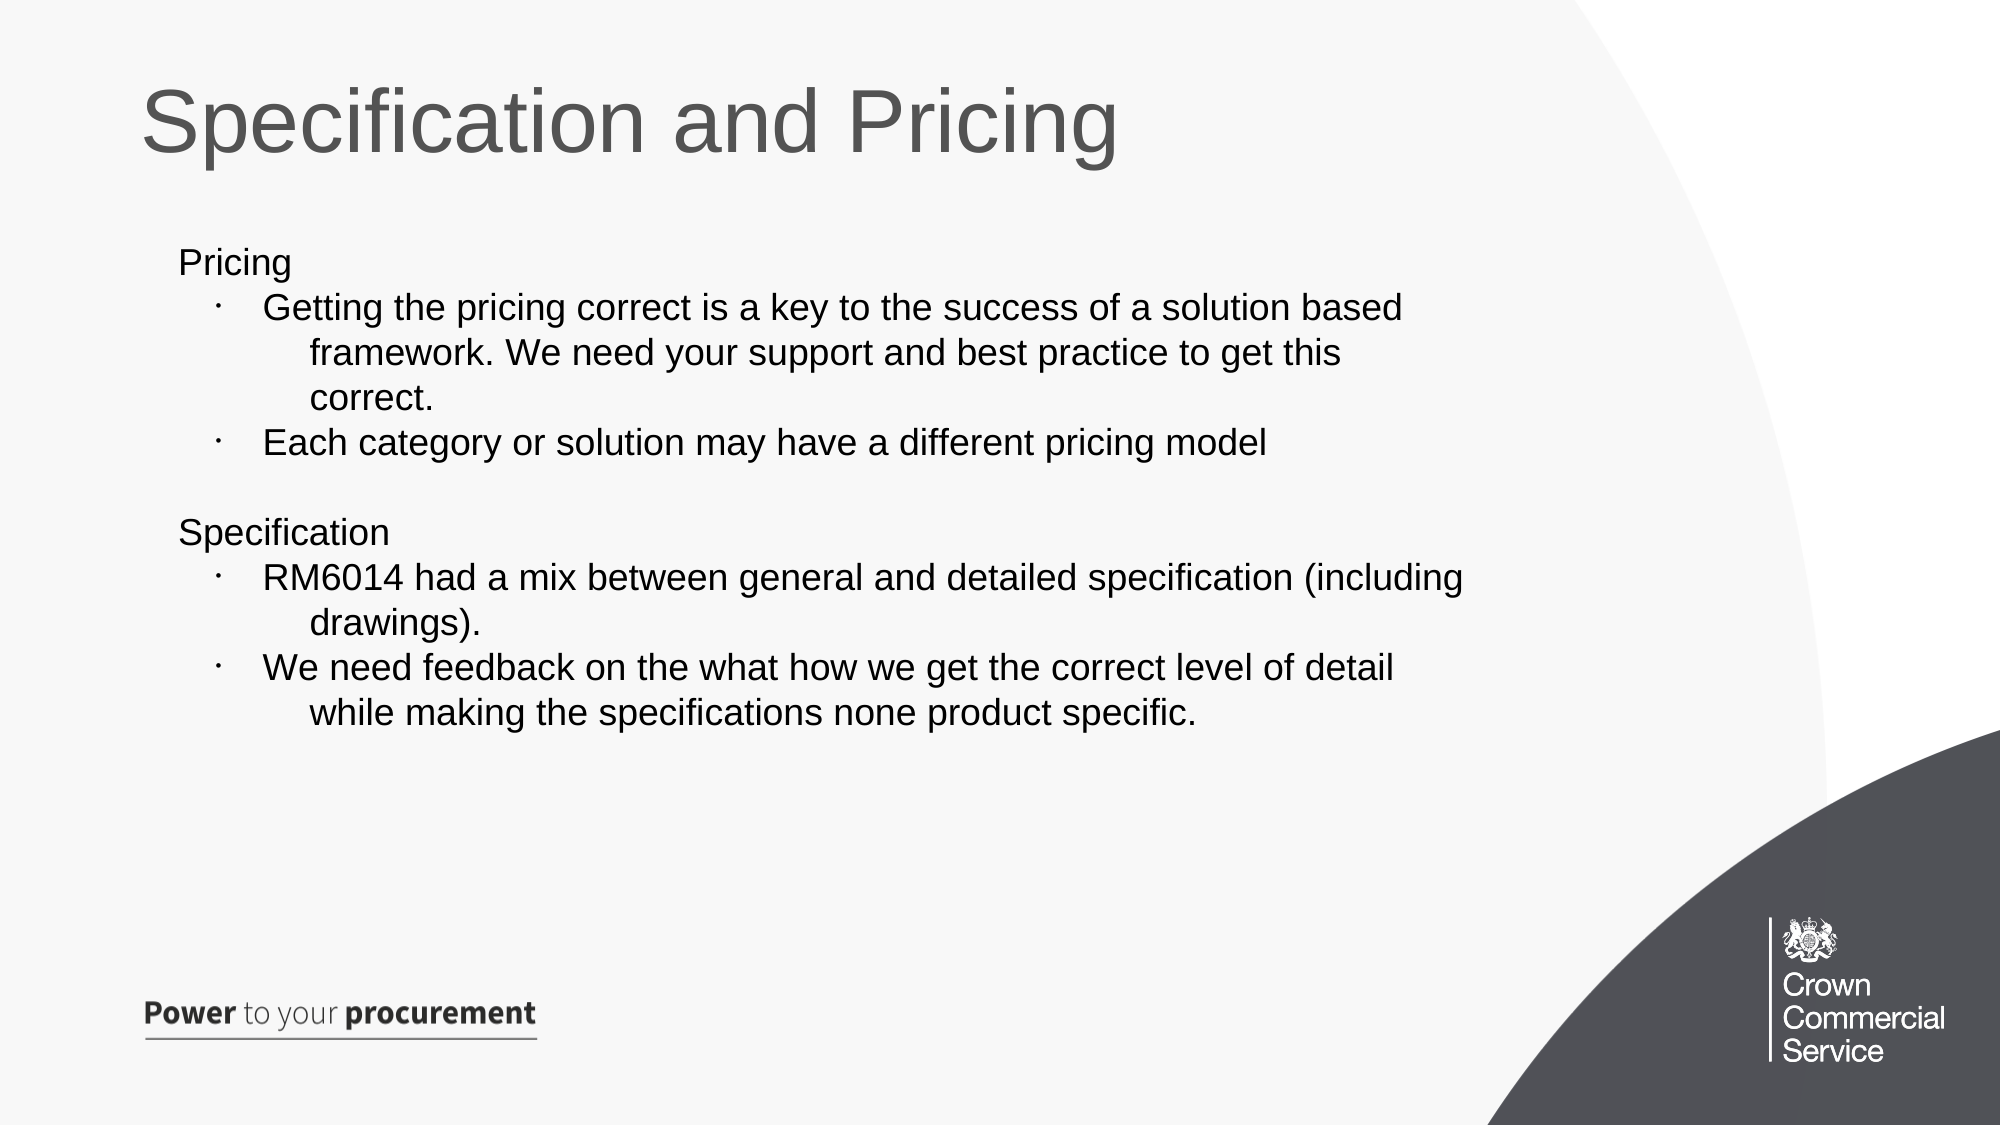

# Specification and Pricing
Pricing
Getting the pricing correct is a key to the success of a solution based framework. We need your support and best practice to get this correct.
Each category or solution may have a different pricing model
Specification
RM6014 had a mix between general and detailed specification (including drawings).
We need feedback on the what how we get the correct level of detail while making the specifications none product specific.